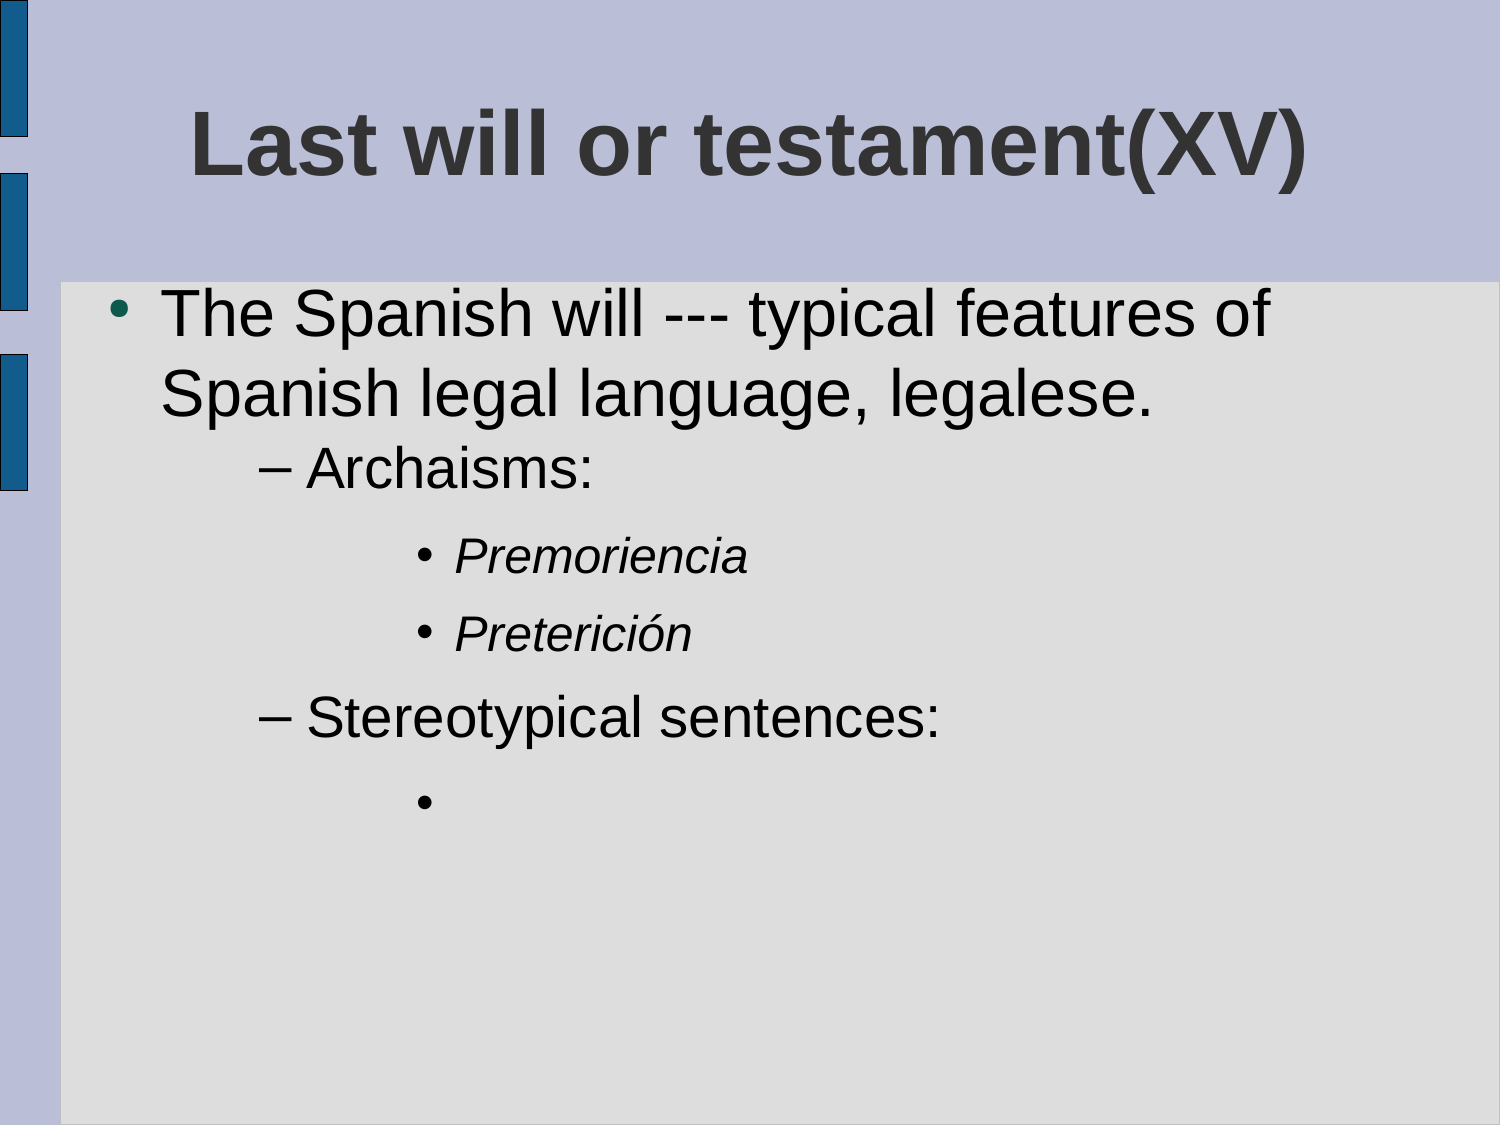

# Last will or testament(XV)
The Spanish will --- typical features of Spanish legal language, legalese.
Archaisms:
Premoriencia
Preterición
Stereotypical sentences: